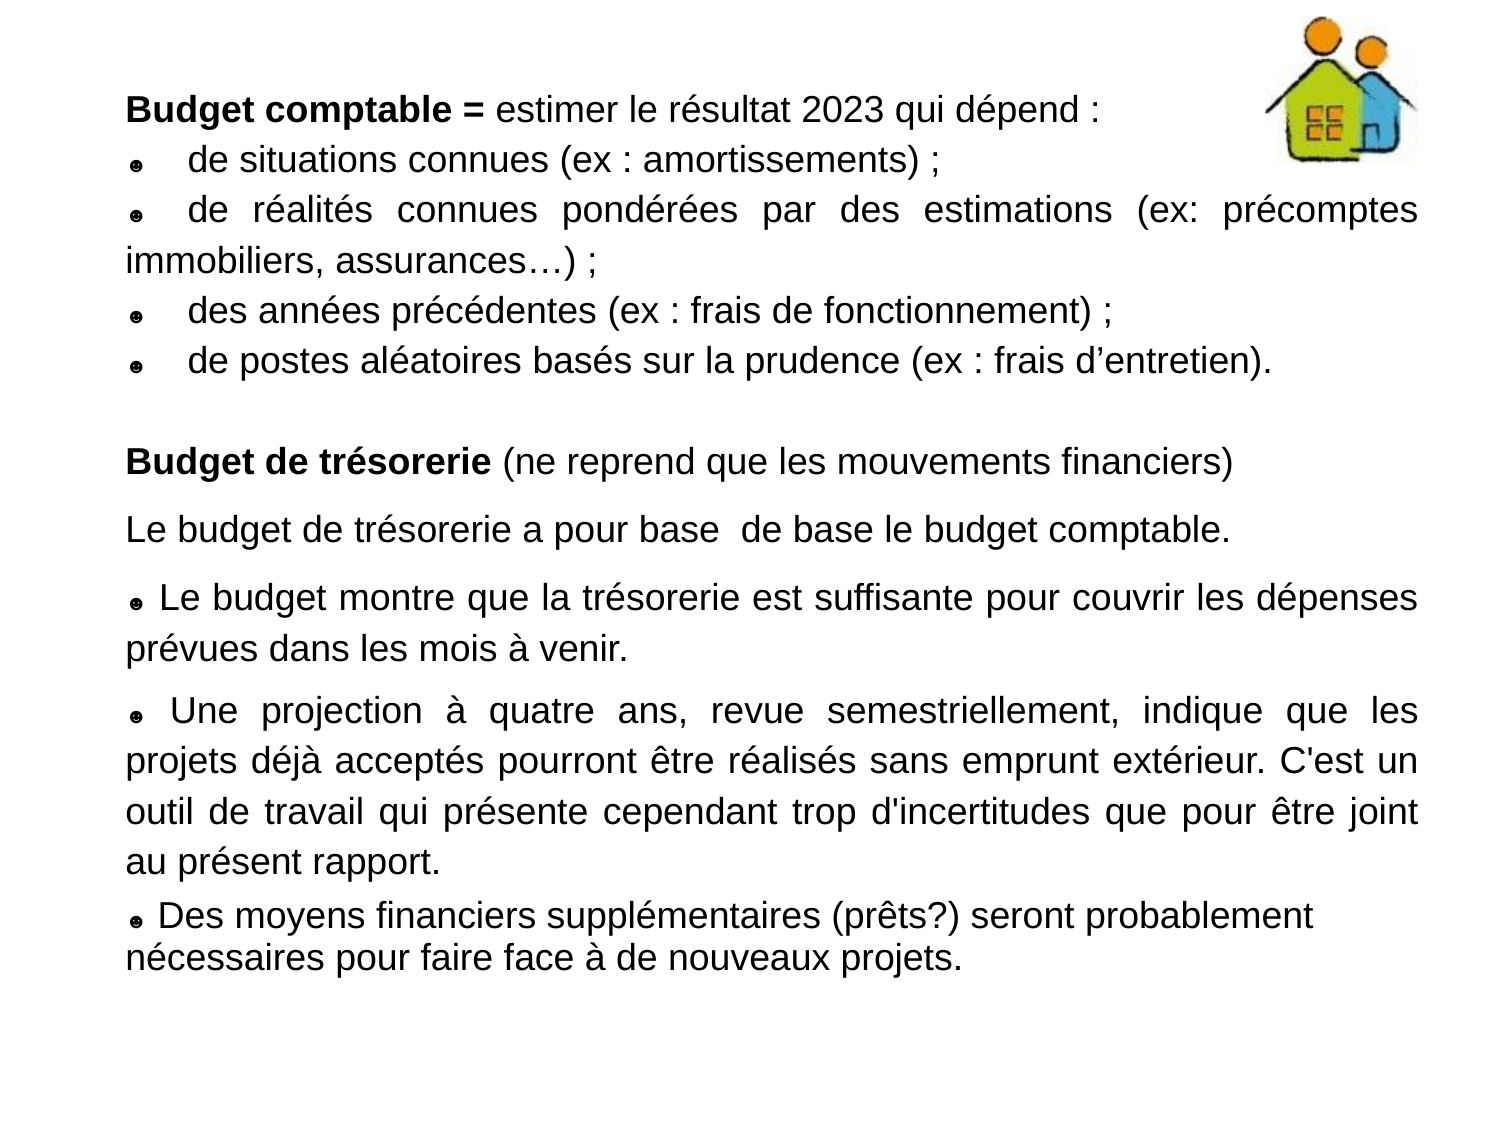

Budget comptable = estimer le résultat 2023 qui dépend :
☻	de situations connues (ex : amortissements) ;
☻	de réalités connues pondérées par des estimations (ex: précomptes immobiliers, assurances…) ;
☻	des années précédentes (ex : frais de fonctionnement) ;
☻	de postes aléatoires basés sur la prudence (ex : frais d’entretien).
Budget de trésorerie (ne reprend que les mouvements financiers)
Le budget de trésorerie a pour base de base le budget comptable.
☻ Le budget montre que la trésorerie est suffisante pour couvrir les dépenses prévues dans les mois à venir.
☻ Une projection à quatre ans, revue semestriellement, indique que les projets déjà acceptés pourront être réalisés sans emprunt extérieur. C'est un outil de travail qui présente cependant trop d'incertitudes que pour être joint au présent rapport.
☻ Des moyens financiers supplémentaires (prêts?) seront probablement nécessaires pour faire face à de nouveaux projets.